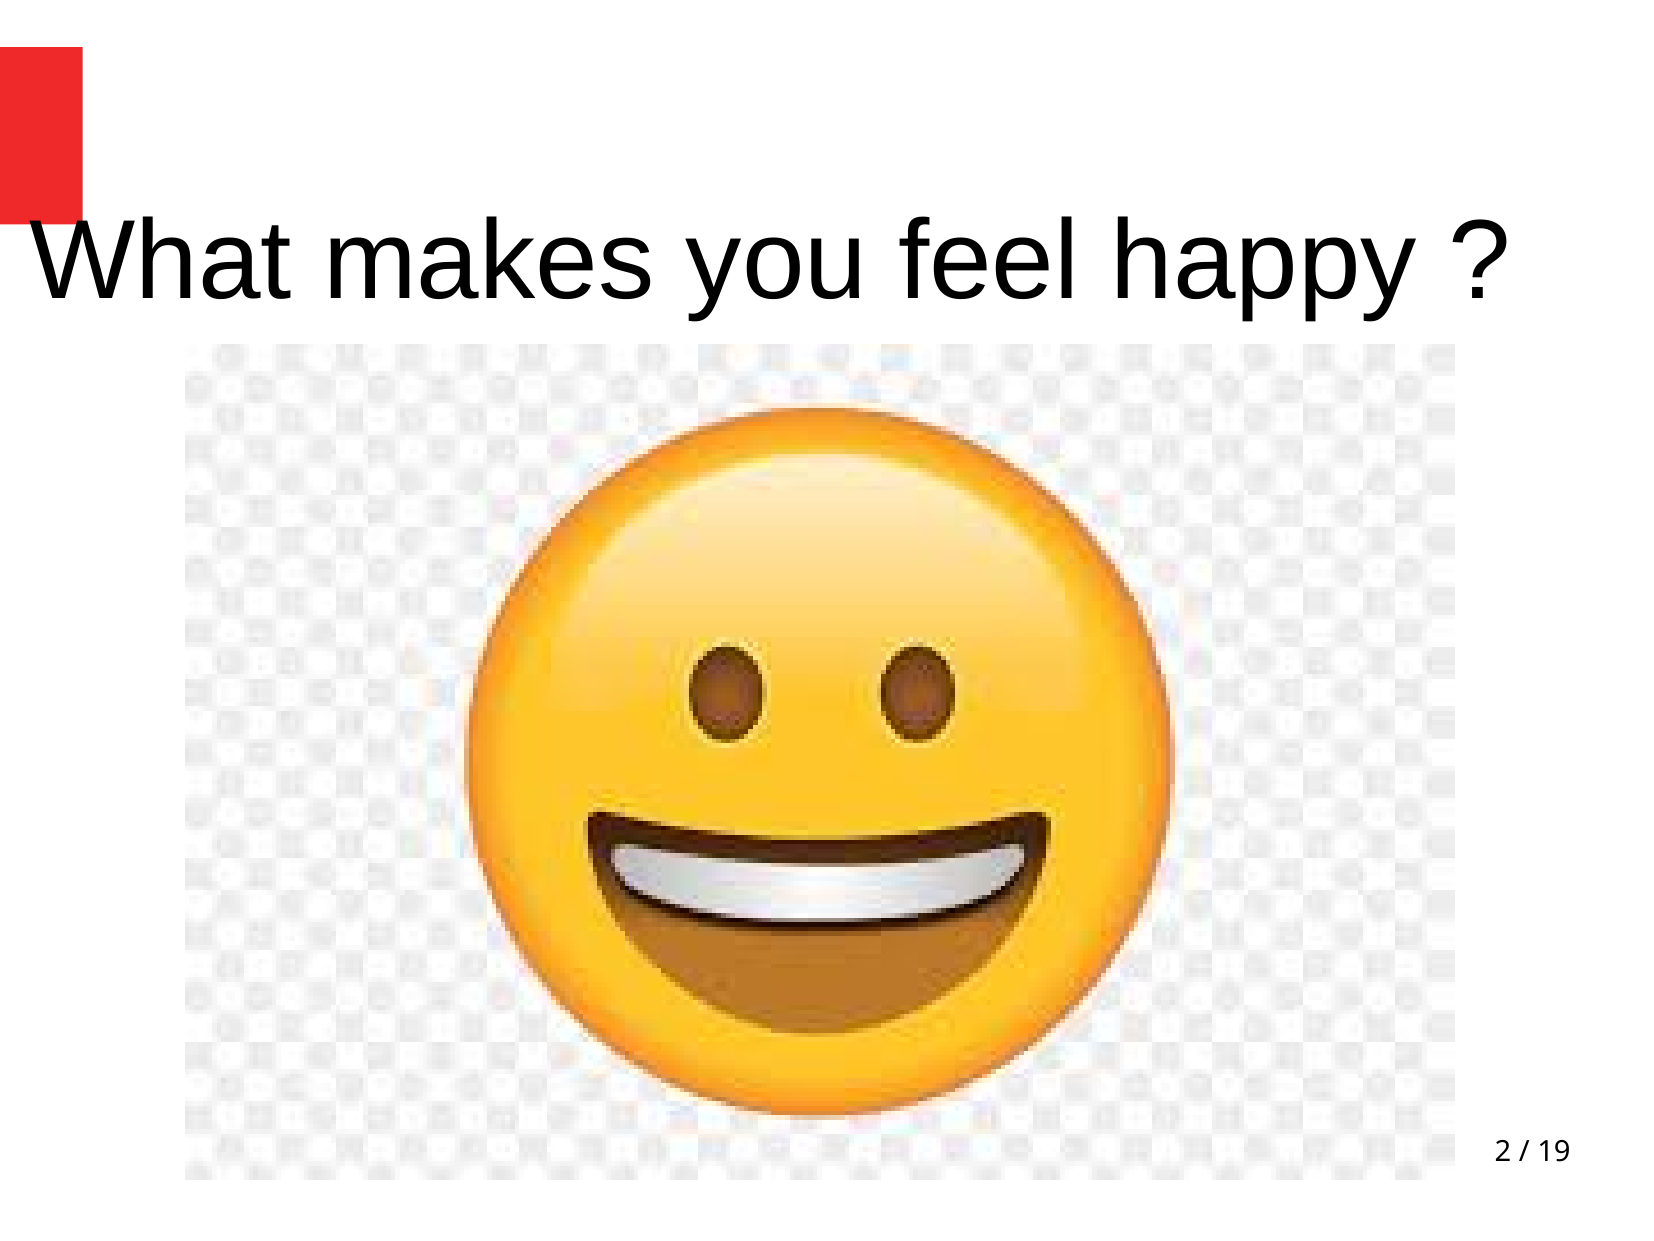

What makes you feel happy ?
2